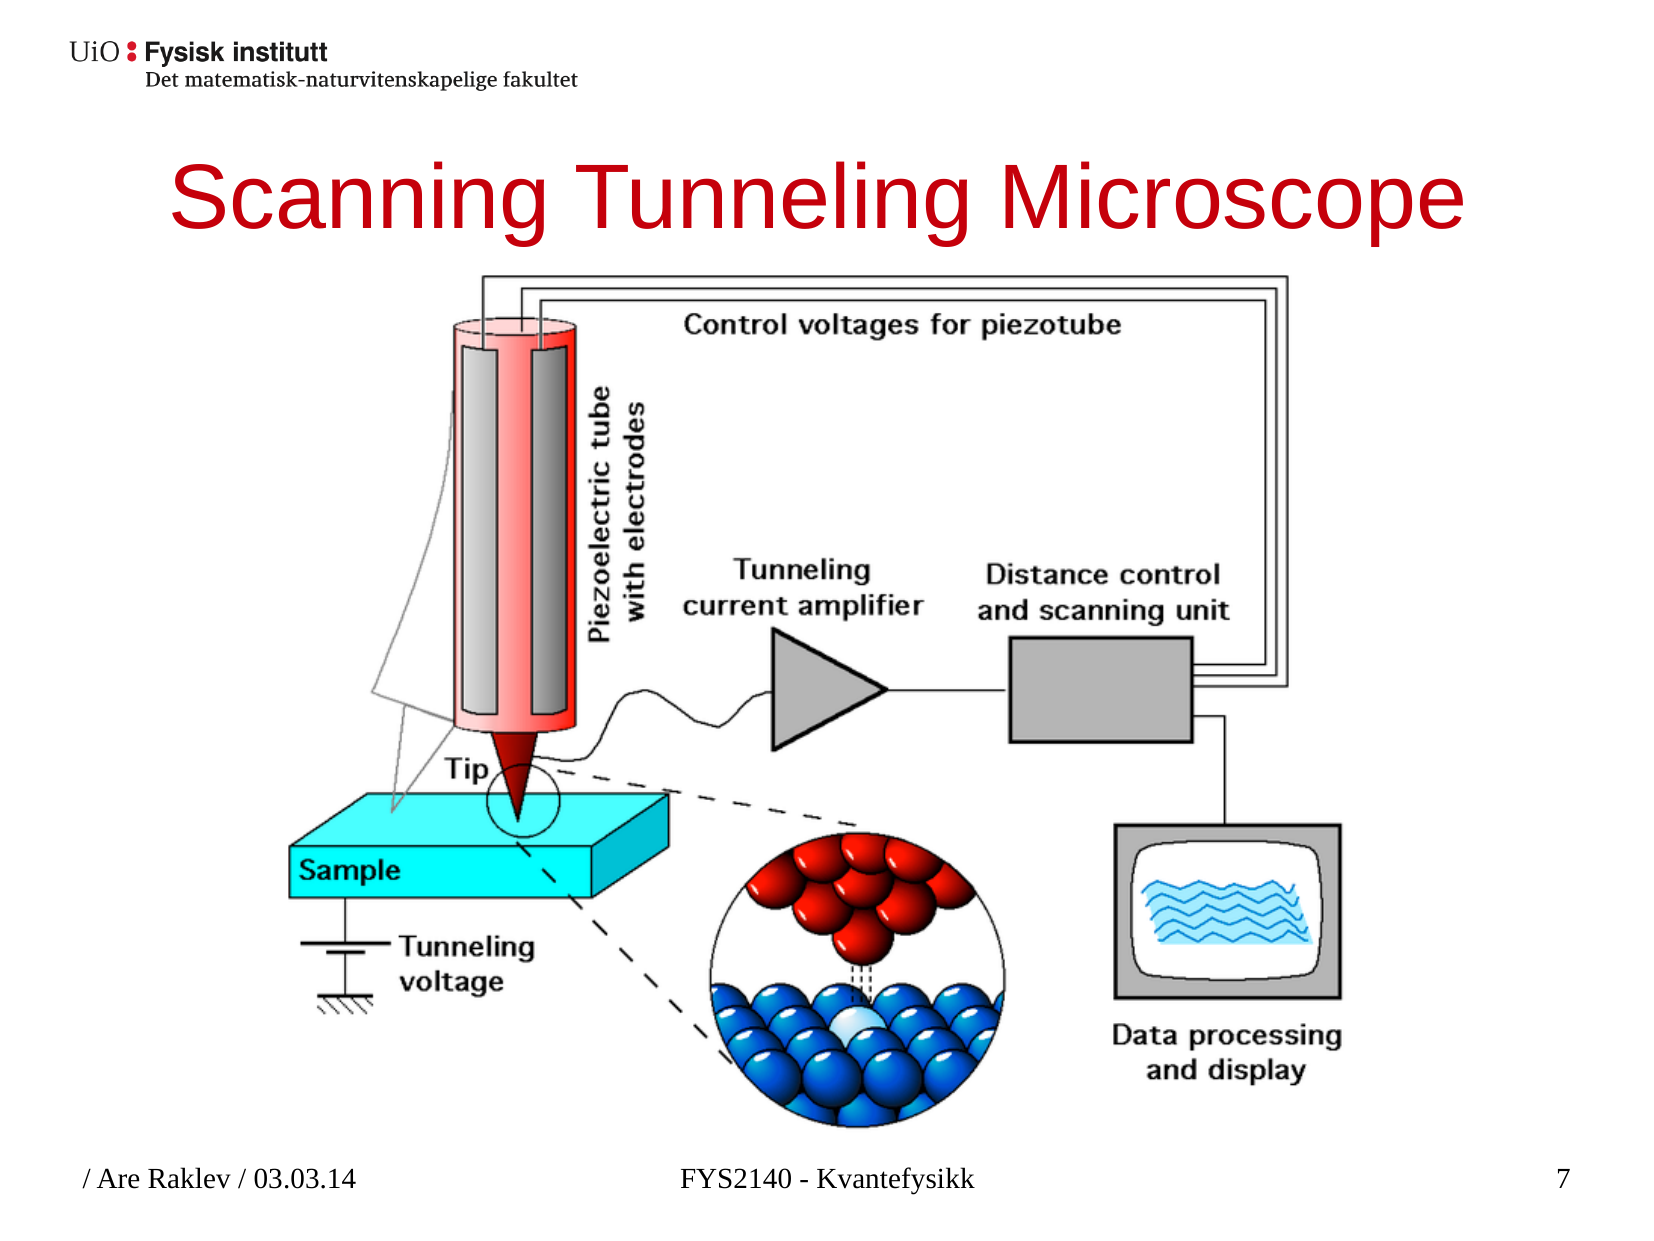

# Scanning Tunneling Microscope
/ Are Raklev / 03.03.14
FYS2140 - Kvantefysikk
7